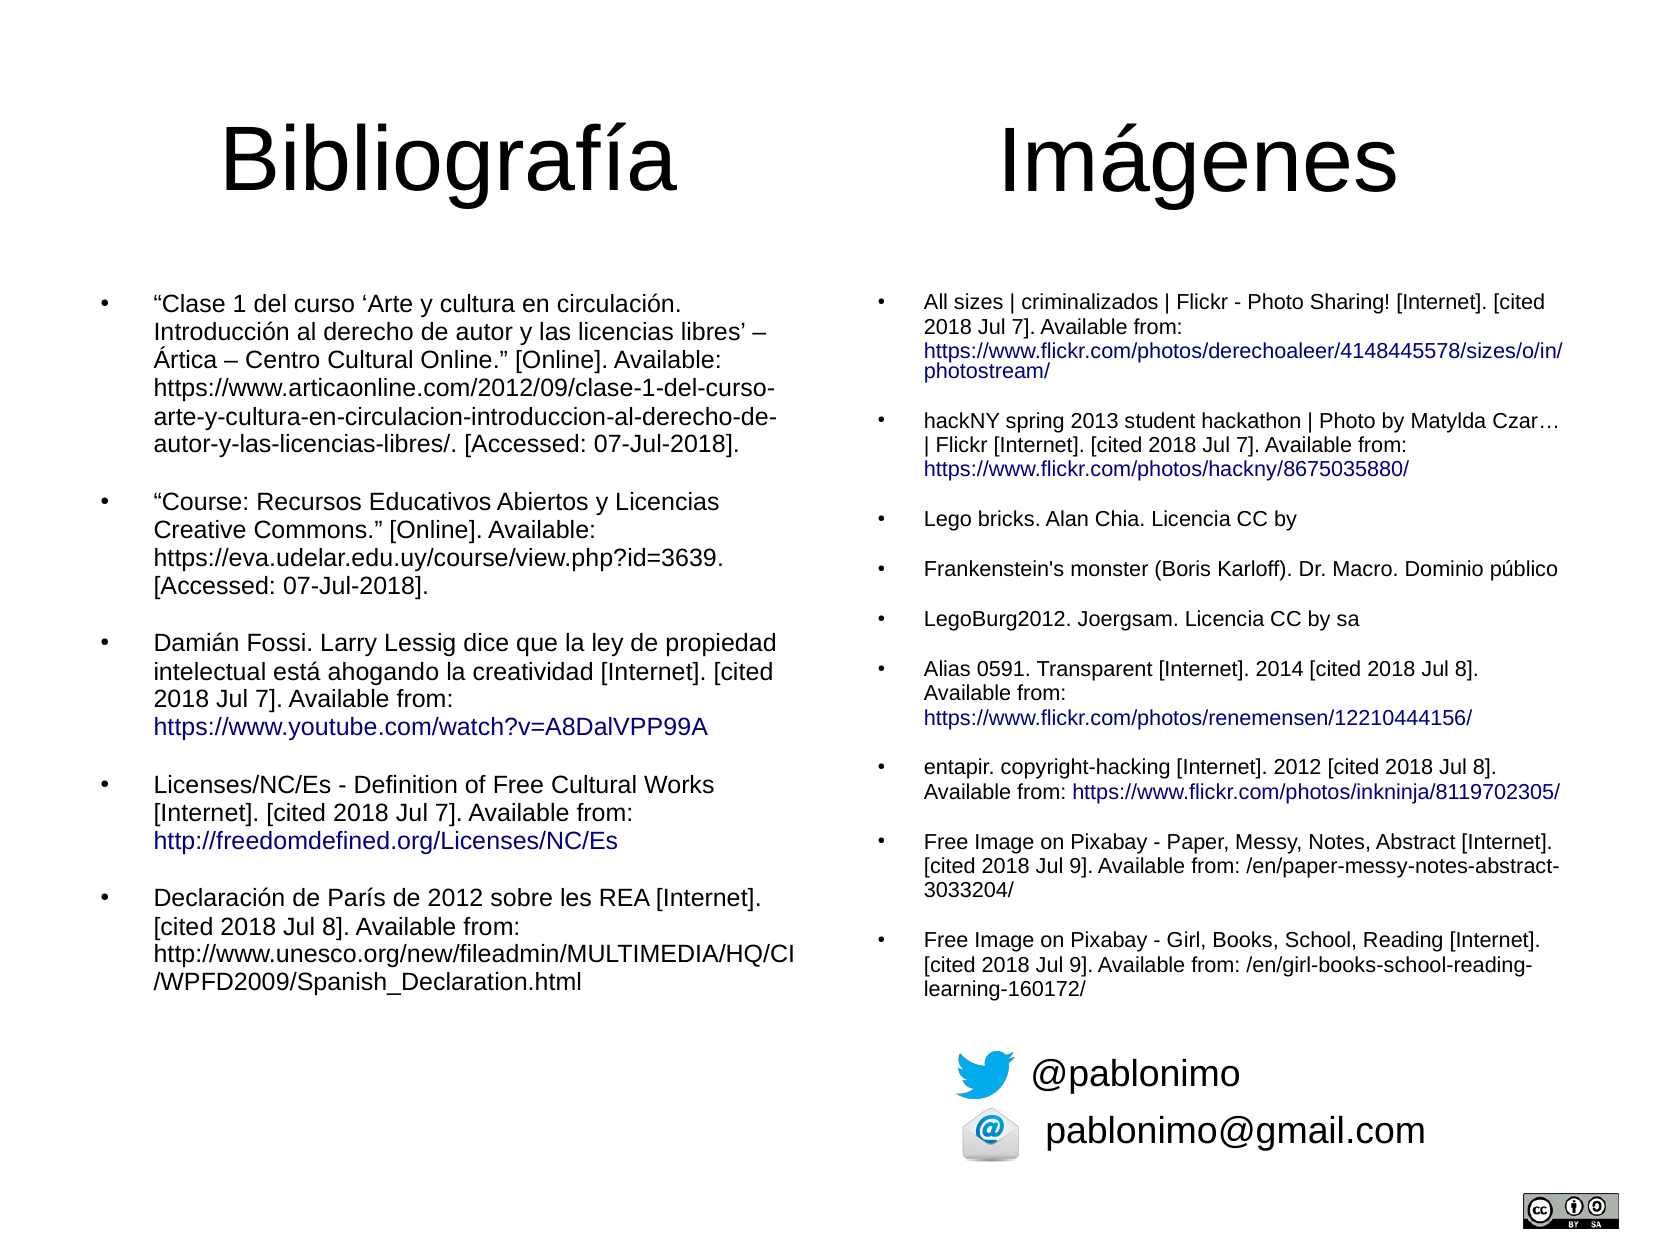

Imágenes
# Bibliografía
“Clase 1 del curso ‘Arte y cultura en circulación. Introducción al derecho de autor y las licencias libres’ – Ártica – Centro Cultural Online.” [Online]. Available: https://www.articaonline.com/2012/09/clase-1-del-curso-arte-y-cultura-en-circulacion-introduccion-al-derecho-de-autor-y-las-licencias-libres/. [Accessed: 07-Jul-2018].
“Course: Recursos Educativos Abiertos y Licencias Creative Commons.” [Online]. Available: https://eva.udelar.edu.uy/course/view.php?id=3639. [Accessed: 07-Jul-2018].
Damián Fossi. Larry Lessig dice que la ley de propiedad intelectual está ahogando la creatividad [Internet]. [cited 2018 Jul 7]. Available from: https://www.youtube.com/watch?v=A8DalVPP99A
Licenses/NC/Es - Definition of Free Cultural Works [Internet]. [cited 2018 Jul 7]. Available from: http://freedomdefined.org/Licenses/NC/Es
Declaración de París de 2012 sobre les REA [Internet]. [cited 2018 Jul 8]. Available from: http://www.unesco.org/new/fileadmin/MULTIMEDIA/HQ/CI/WPFD2009/Spanish_Declaration.html
All sizes | criminalizados | Flickr - Photo Sharing! [Internet]. [cited 2018 Jul 7]. Available from: https://www.flickr.com/photos/derechoaleer/4148445578/sizes/o/in/photostream/
hackNY spring 2013 student hackathon | Photo by Matylda Czar… | Flickr [Internet]. [cited 2018 Jul 7]. Available from: https://www.flickr.com/photos/hackny/8675035880/
Lego bricks. Alan Chia. Licencia CC by
Frankenstein's monster (Boris Karloff). Dr. Macro. Dominio público
LegoBurg2012. Joergsam. Licencia CC by sa
Alias 0591. Transparent [Internet]. 2014 [cited 2018 Jul 8]. Available from: https://www.flickr.com/photos/renemensen/12210444156/
entapir. copyright-hacking [Internet]. 2012 [cited 2018 Jul 8]. Available from: https://www.flickr.com/photos/inkninja/8119702305/
Free Image on Pixabay - Paper, Messy, Notes, Abstract [Internet]. [cited 2018 Jul 9]. Available from: /en/paper-messy-notes-abstract-3033204/
Free Image on Pixabay - Girl, Books, School, Reading [Internet]. [cited 2018 Jul 9]. Available from: /en/girl-books-school-reading-learning-160172/
@pablonimo
pablonimo@gmail.com